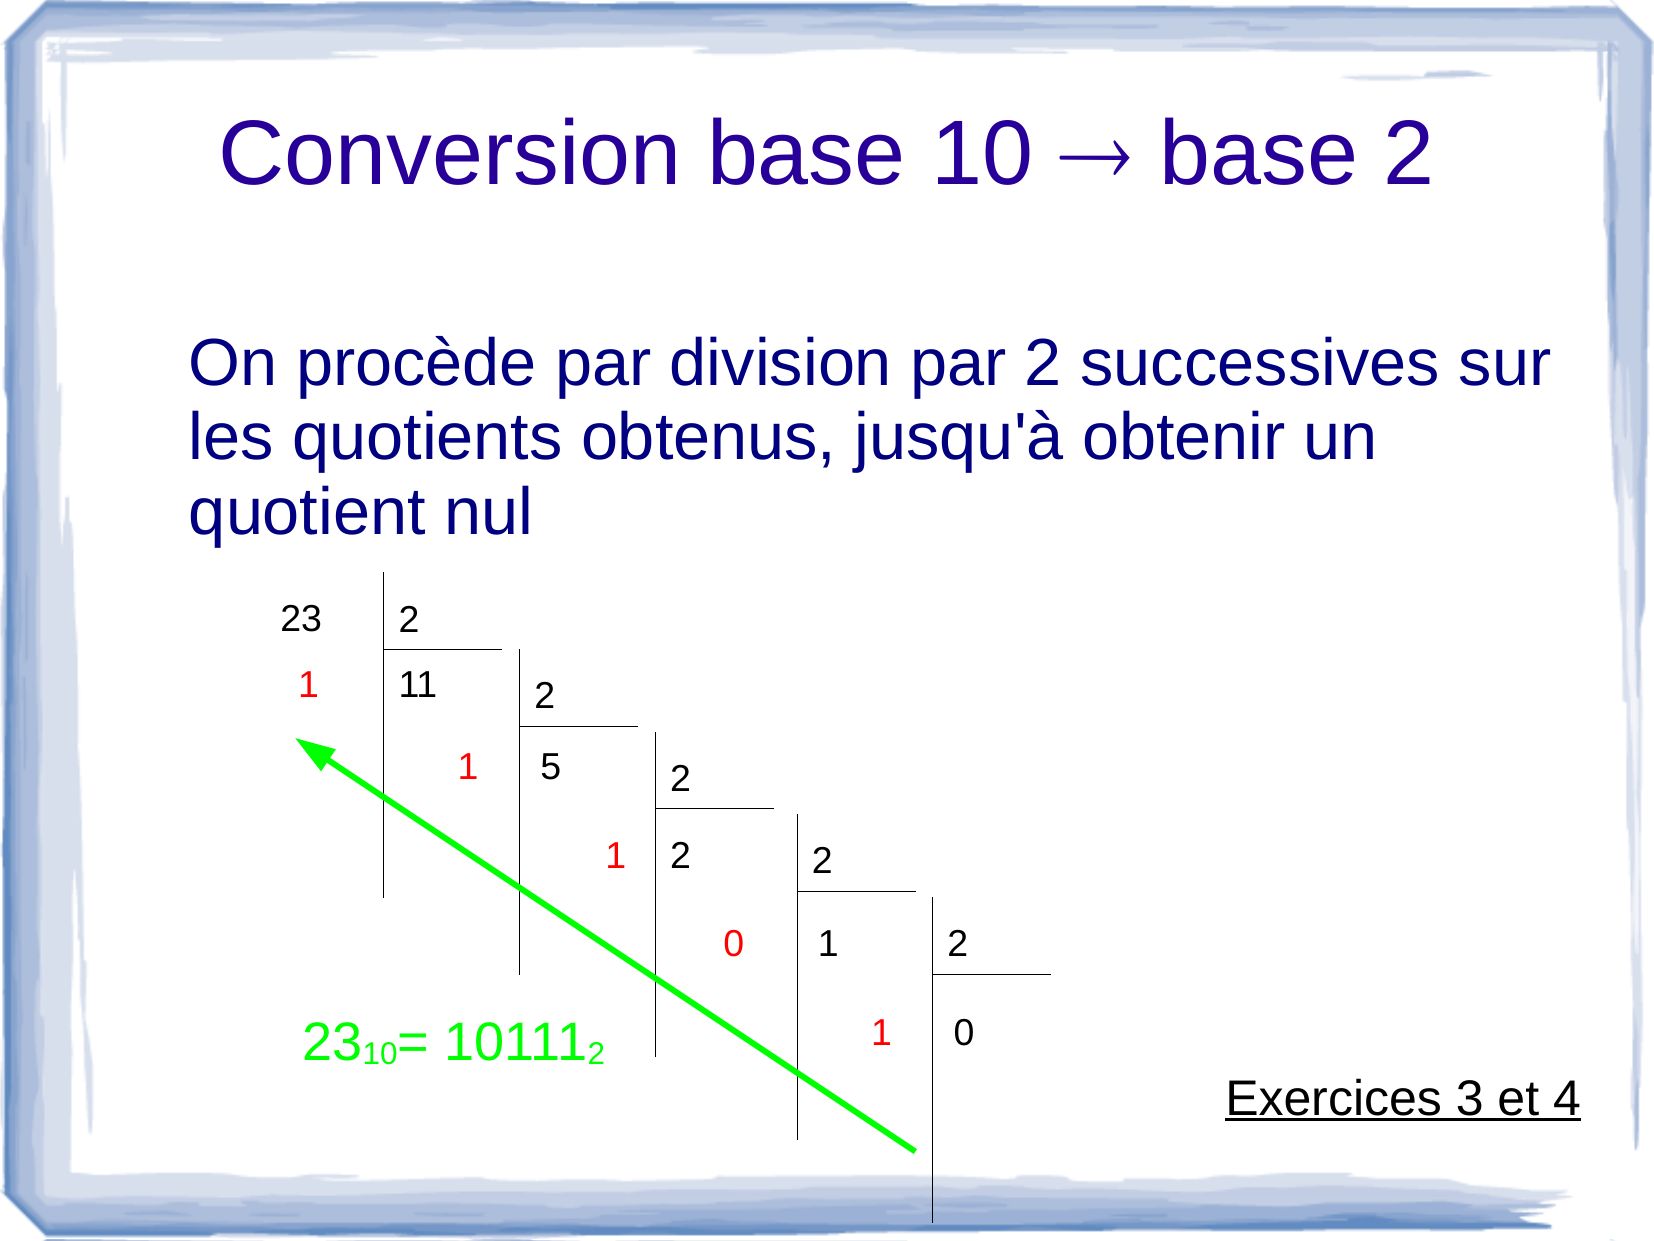

# Conversion base 10  base 2
On procède par division par 2 successives sur les quotients obtenus, jusqu'à obtenir un quotient nul
2
23
11
1
2
1
5
2
1
2
2310= 101112
2
0
1
2
1
0
Exercices 3 et 4